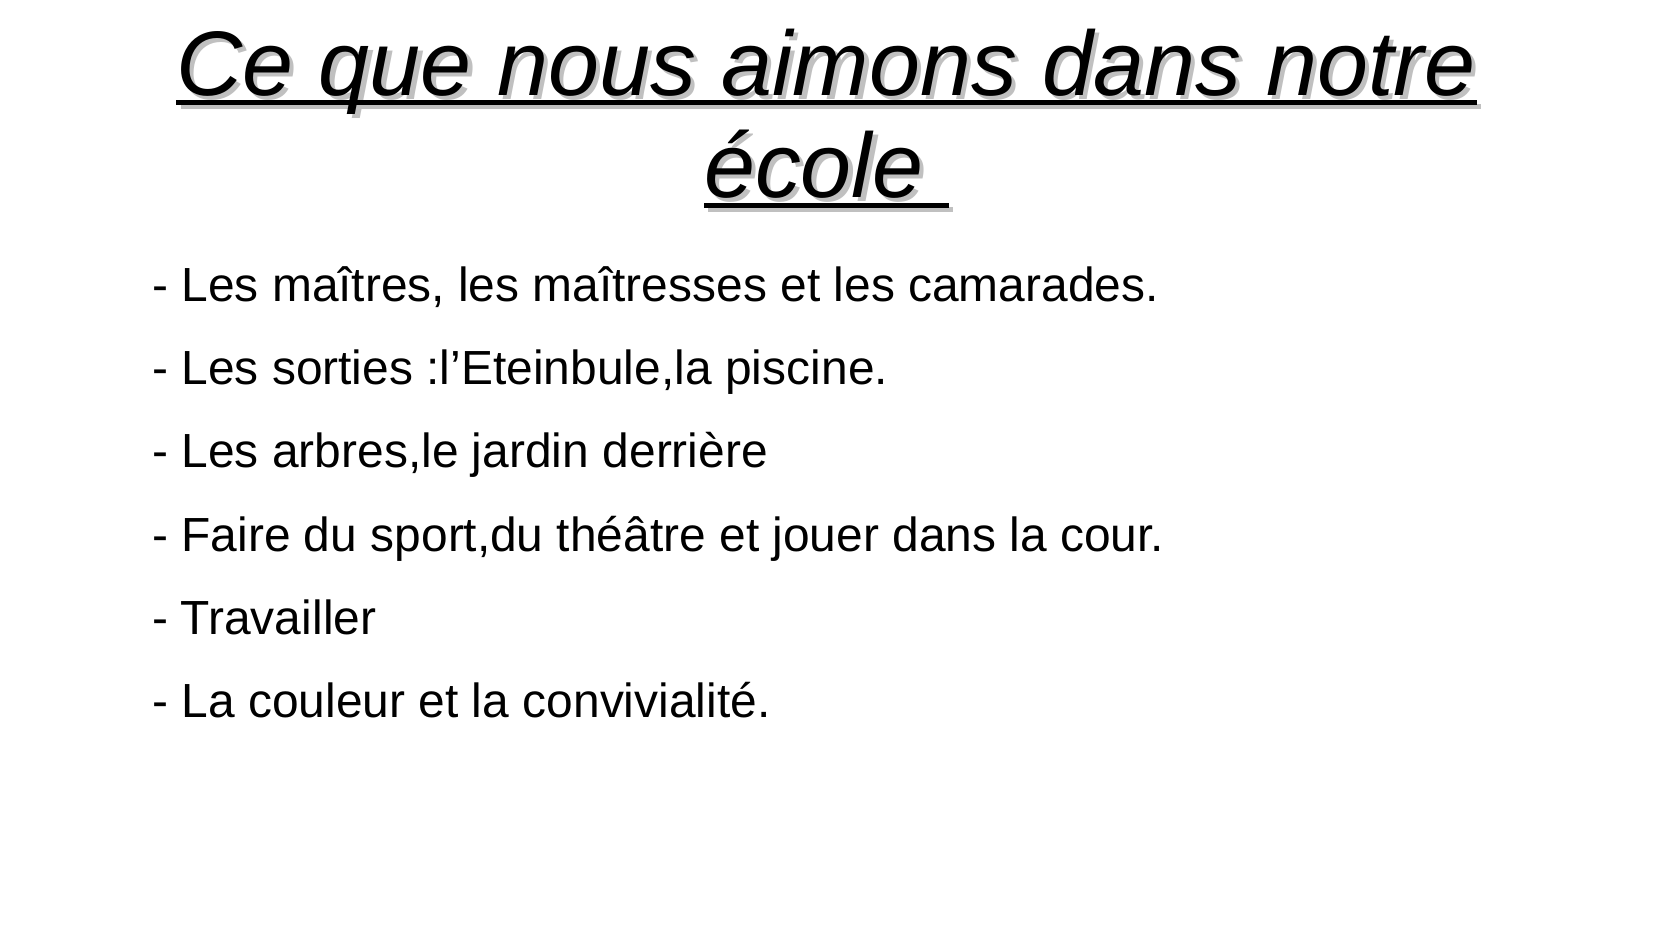

# Ce que nous aimons dans notre école
- Les maîtres, les maîtresses et les camarades.
- Les sorties :l’Eteinbule,la piscine.
- Les arbres,le jardin derrière
- Faire du sport,du théâtre et jouer dans la cour.
- Travailler
- La couleur et la convivialité.